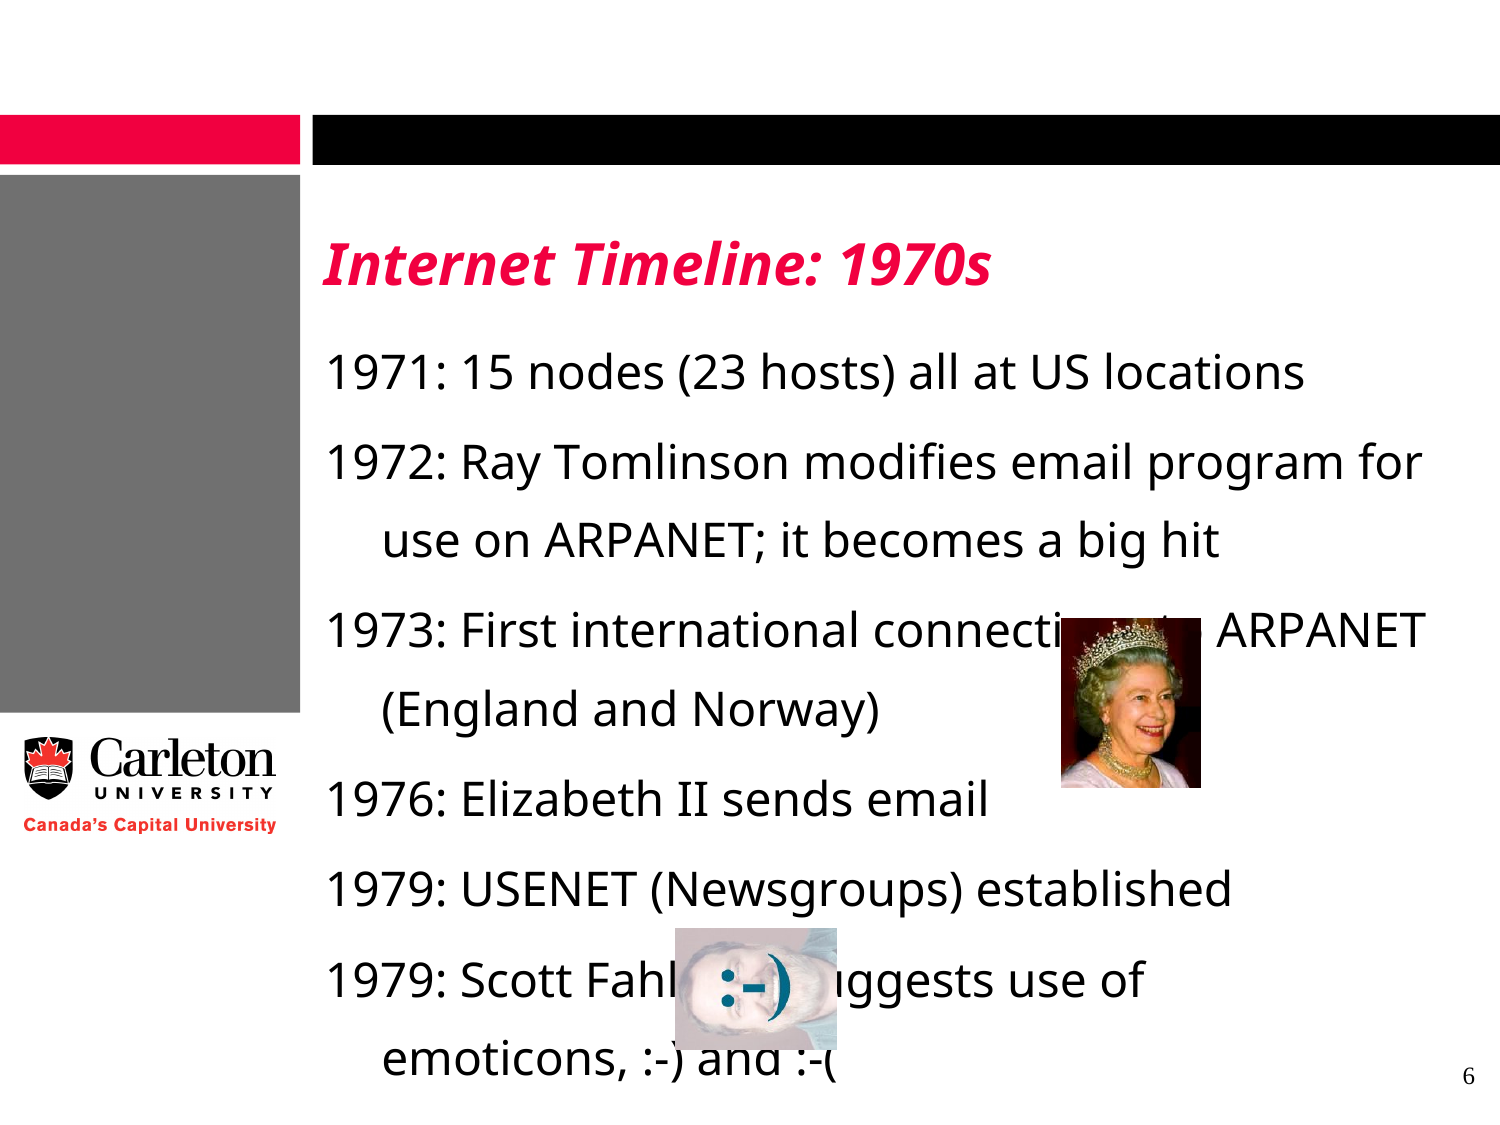

# Internet Timeline: 1970s
1971: 15 nodes (23 hosts) all at US locations
1972: Ray Tomlinson modifies email program for use on ARPANET; it becomes a big hit
1973: First international connections to ARPANET (England and Norway)
1976: Elizabeth II sends email
1979: USENET (Newsgroups) established
1979: Scott Fahlman suggests use of emoticons, :-) and :-(
6